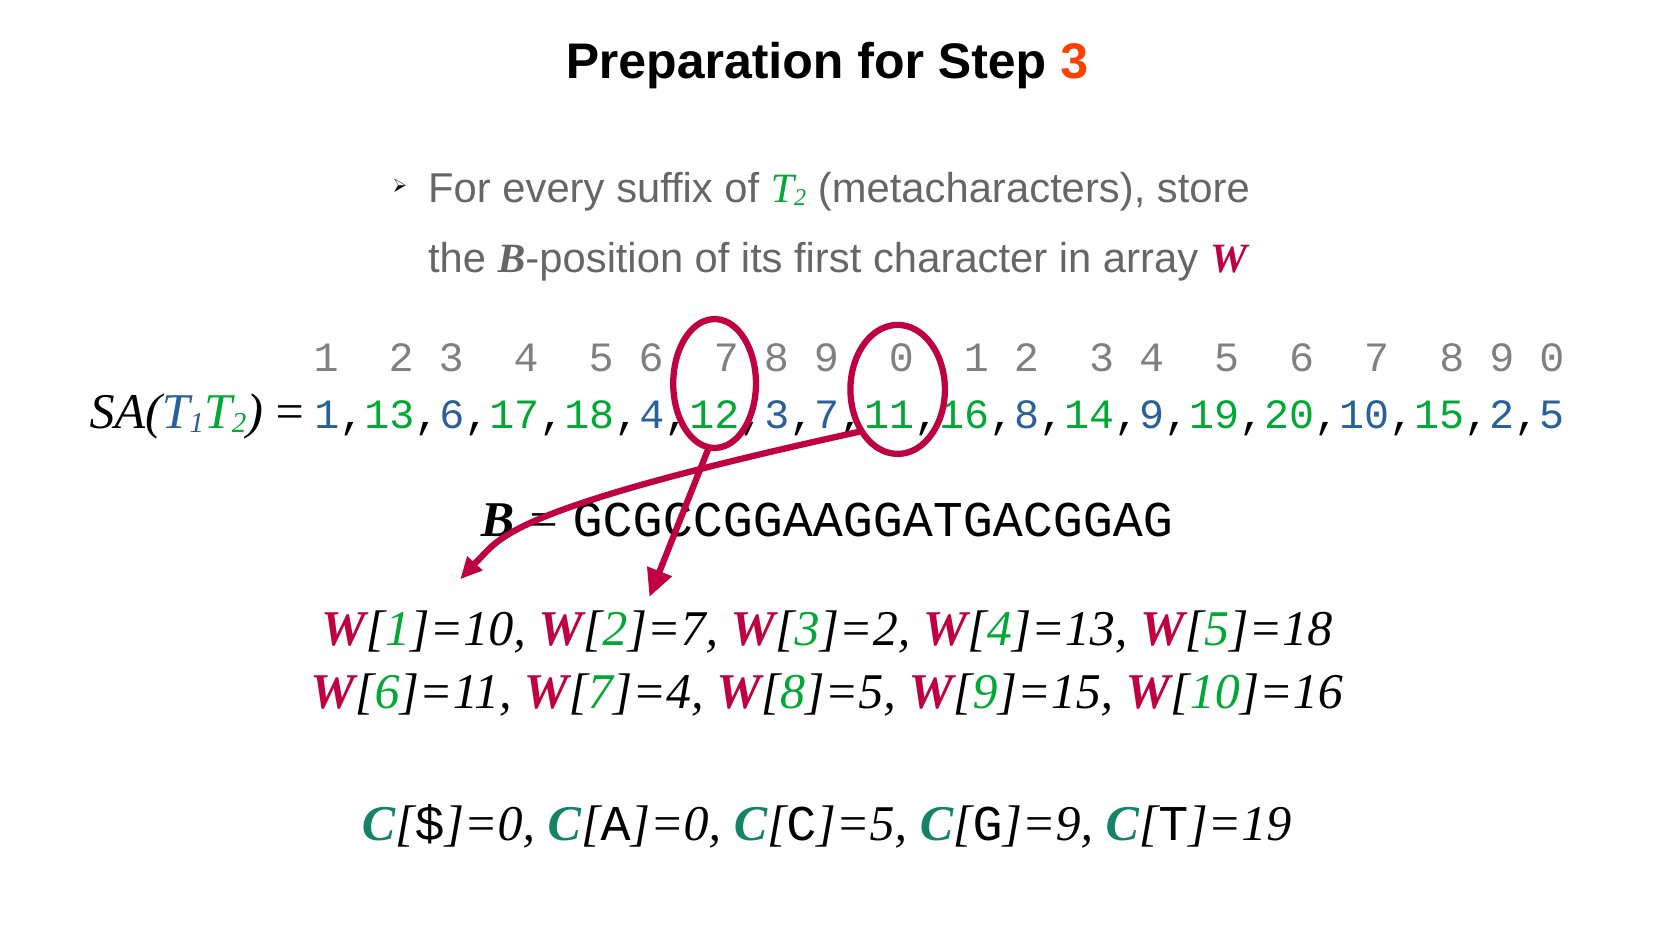

Preparation for Step 3
For every suffix of T2 (metacharacters), store the B-position of its first character in array W
SA(T1T2) 1 2 3 4 5 6 7 8 9 0 1 2 3 4 5 6 7 8 9 0
SA(T1T2) = 1,13,6,17,18,4,12,3,7,11,16,8,14,9,19,20,10,15,2,5
B = GCGCCGGAAGGATGACGGAG
W[1]=10, W[2]=7, W[3]=2, W[4]=13, W[5]=18
W[6]=11, W[7]=4, W[8]=5, W[9]=15, W[10]=16
C[$]=0, C[A]=0, C[C]=5, C[G]=9, C[T]=19